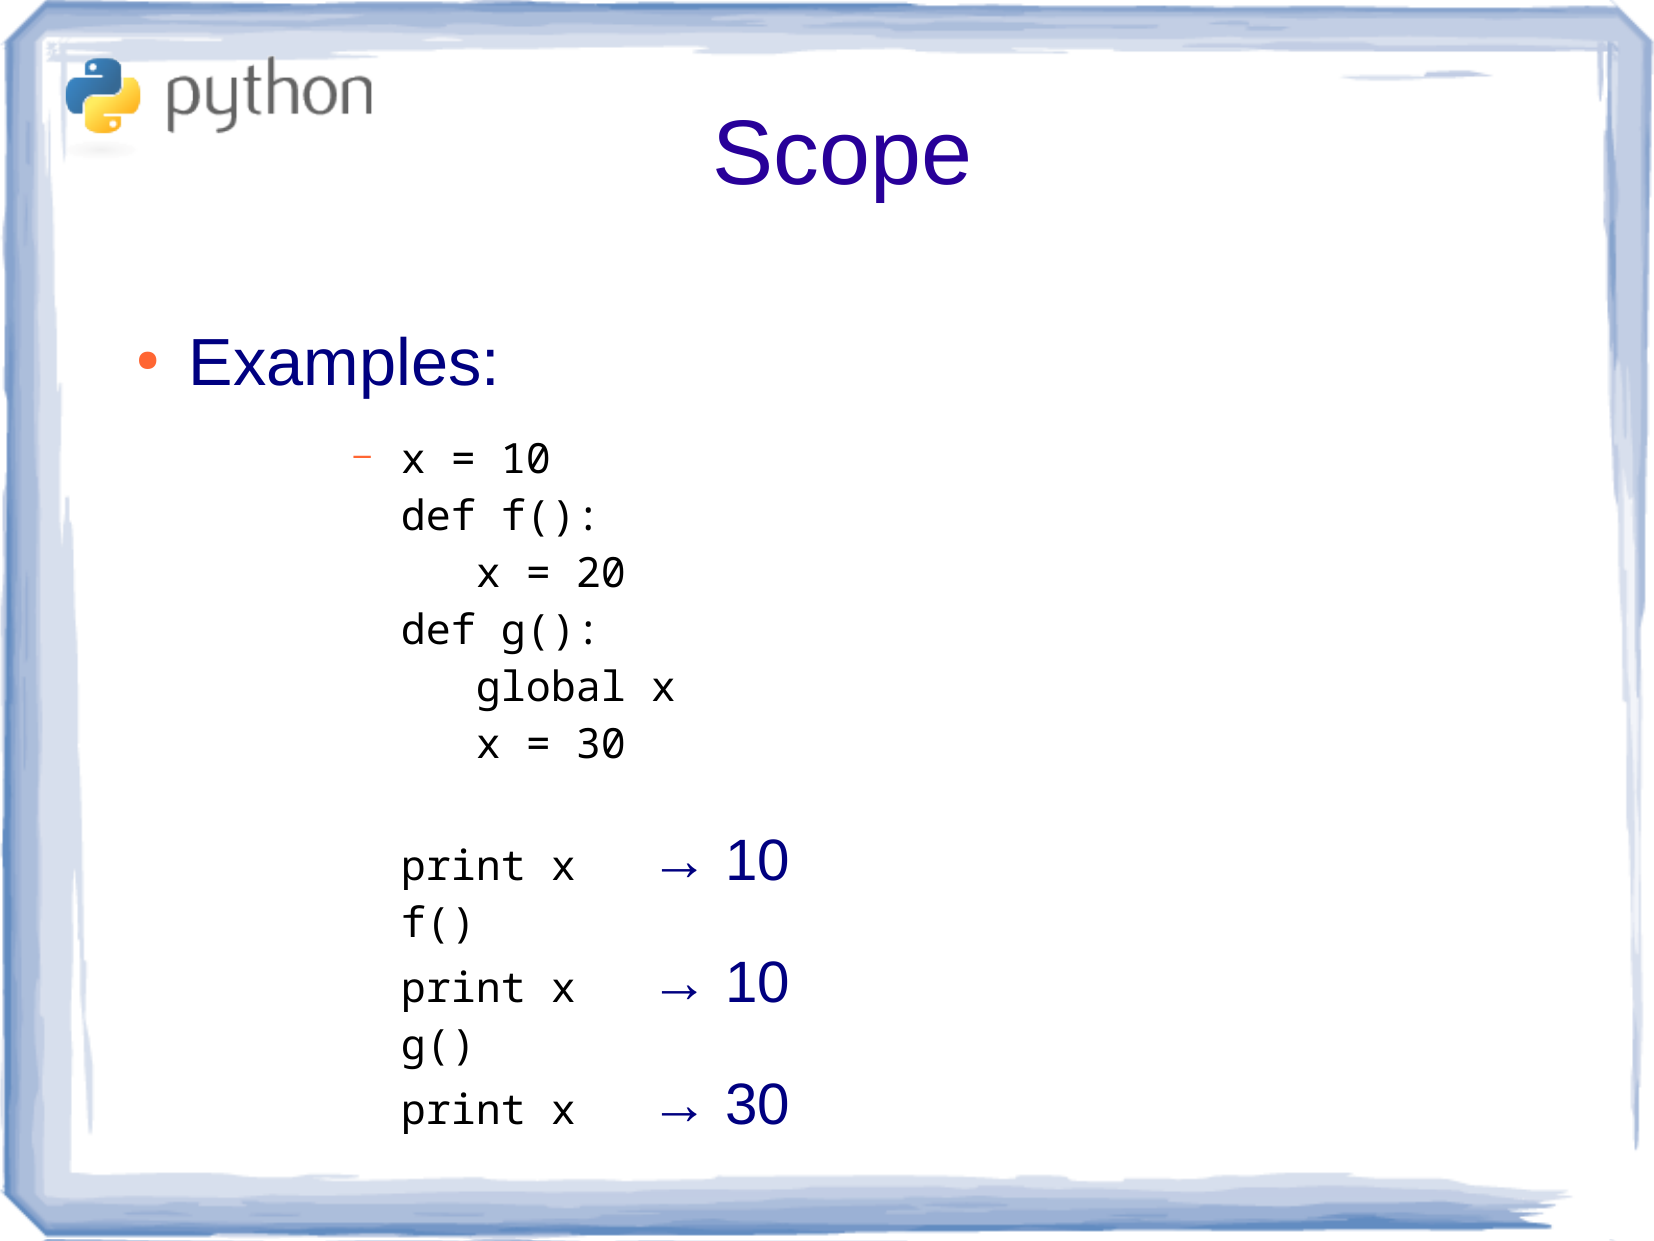

# Scope
Examples:
x = 10
def f():
	x = 20
def g():
	global x
	x = 30
print x → 10
f()
print x → 10
g()
print x → 30